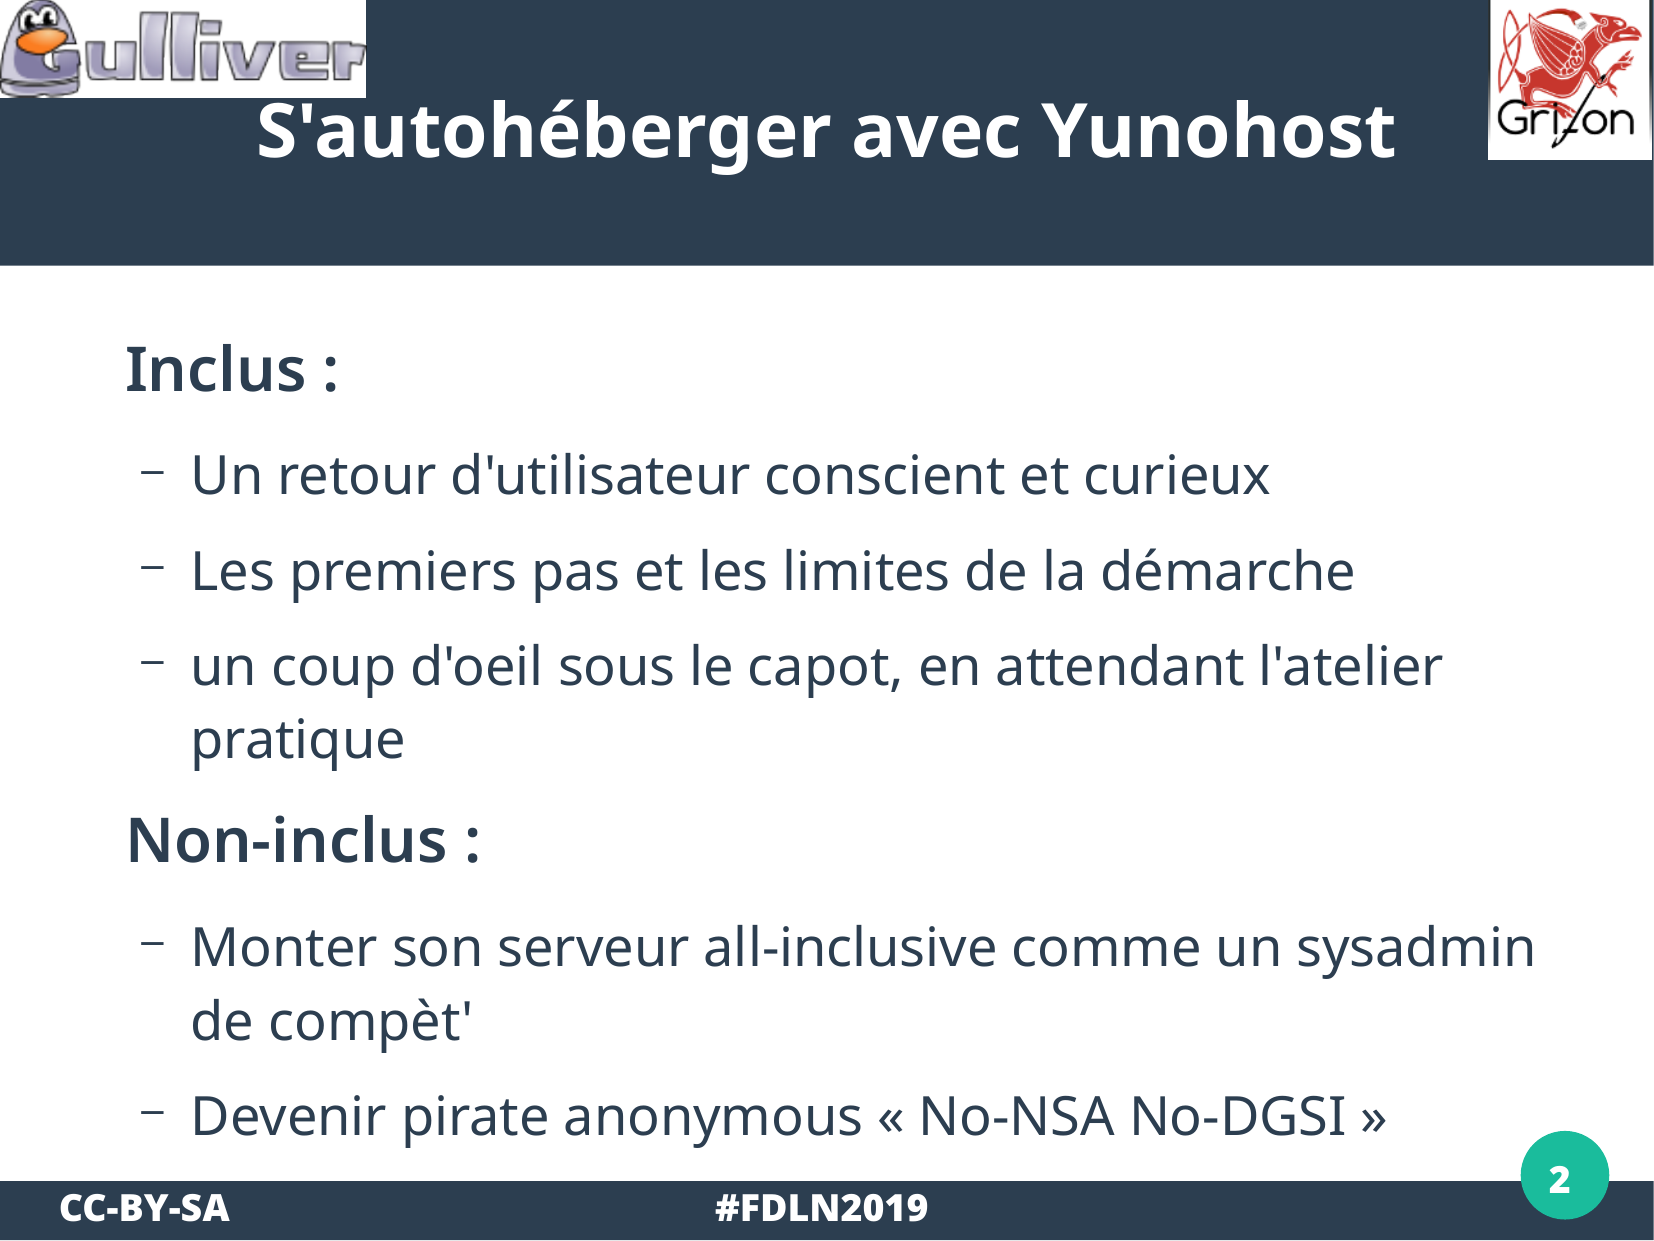

# S'autohéberger avec Yunohost
Inclus :
Un retour d'utilisateur conscient et curieux
Les premiers pas et les limites de la démarche
un coup d'oeil sous le capot, en attendant l'atelier pratique
Non-inclus :
Monter son serveur all-inclusive comme un sysadmin de compèt'
Devenir pirate anonymous « No-NSA No-DGSI »
2